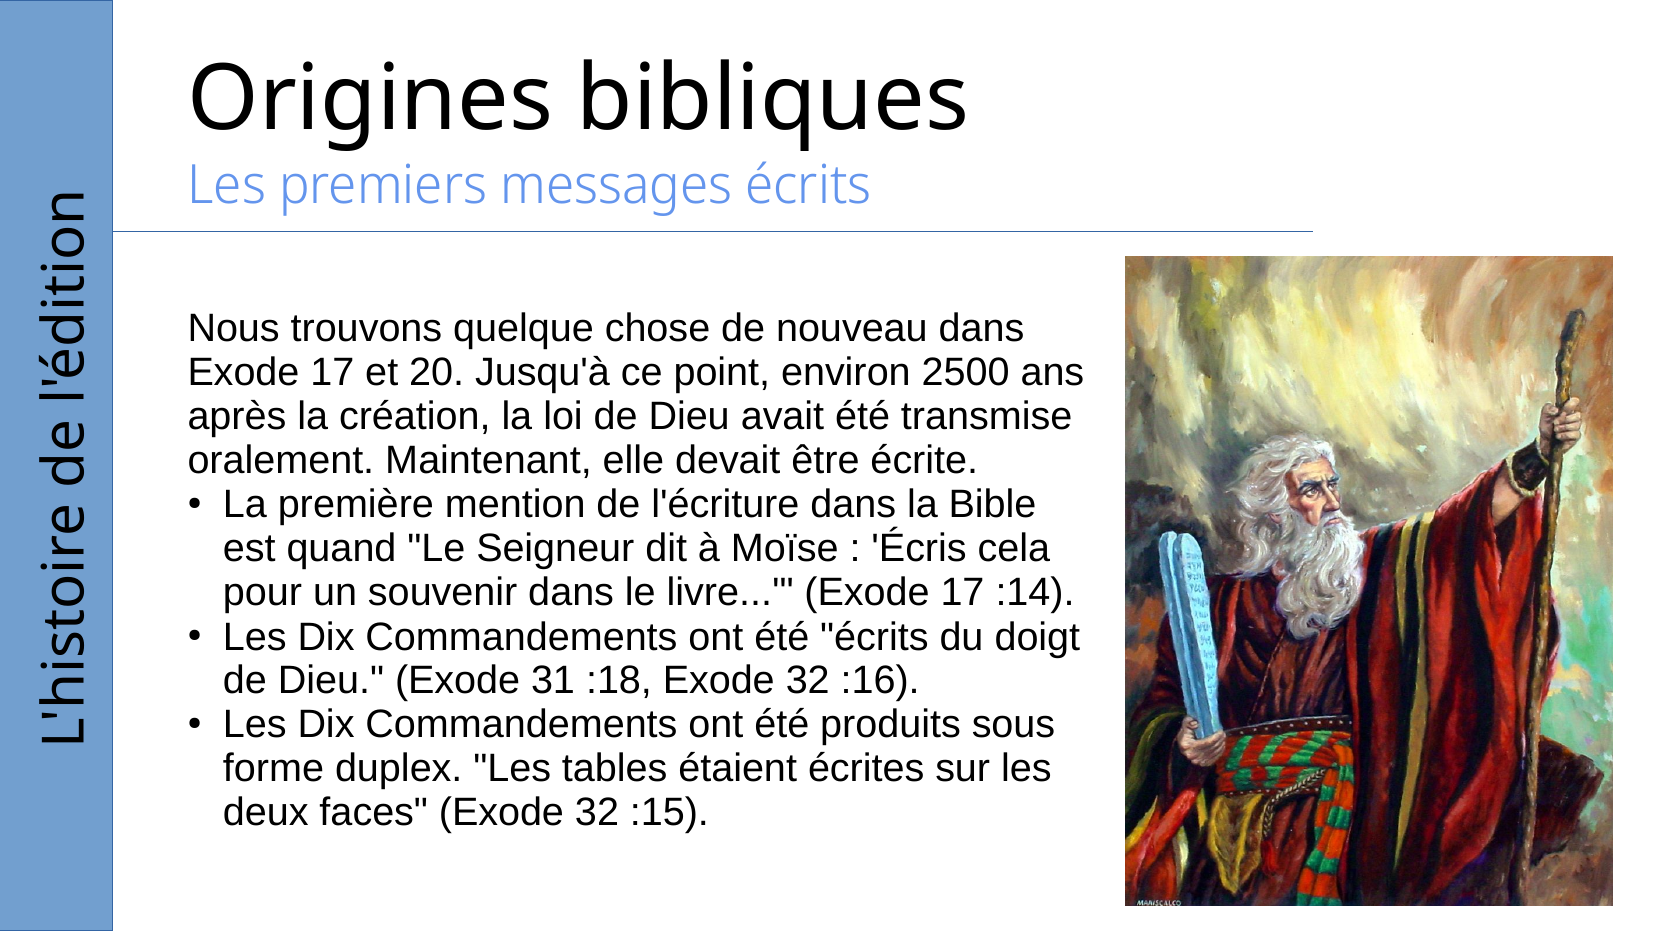

# Origines bibliques
Les premiers messages écrits
Nous trouvons quelque chose de nouveau dans Exode 17 et 20. Jusqu'à ce point, environ 2500 ans après la création, la loi de Dieu avait été transmise oralement. Maintenant, elle devait être écrite.
La première mention de l'écriture dans la Bible est quand "Le Seigneur dit à Moïse : 'Écris cela pour un souvenir dans le livre...'" (Exode 17 :14).
Les Dix Commandements ont été "écrits du doigt de Dieu." (Exode 31 :18, Exode 32 :16).
Les Dix Commandements ont été produits sous forme duplex. "Les tables étaient écrites sur les deux faces" (Exode 32 :15).
L'histoire de l'édition